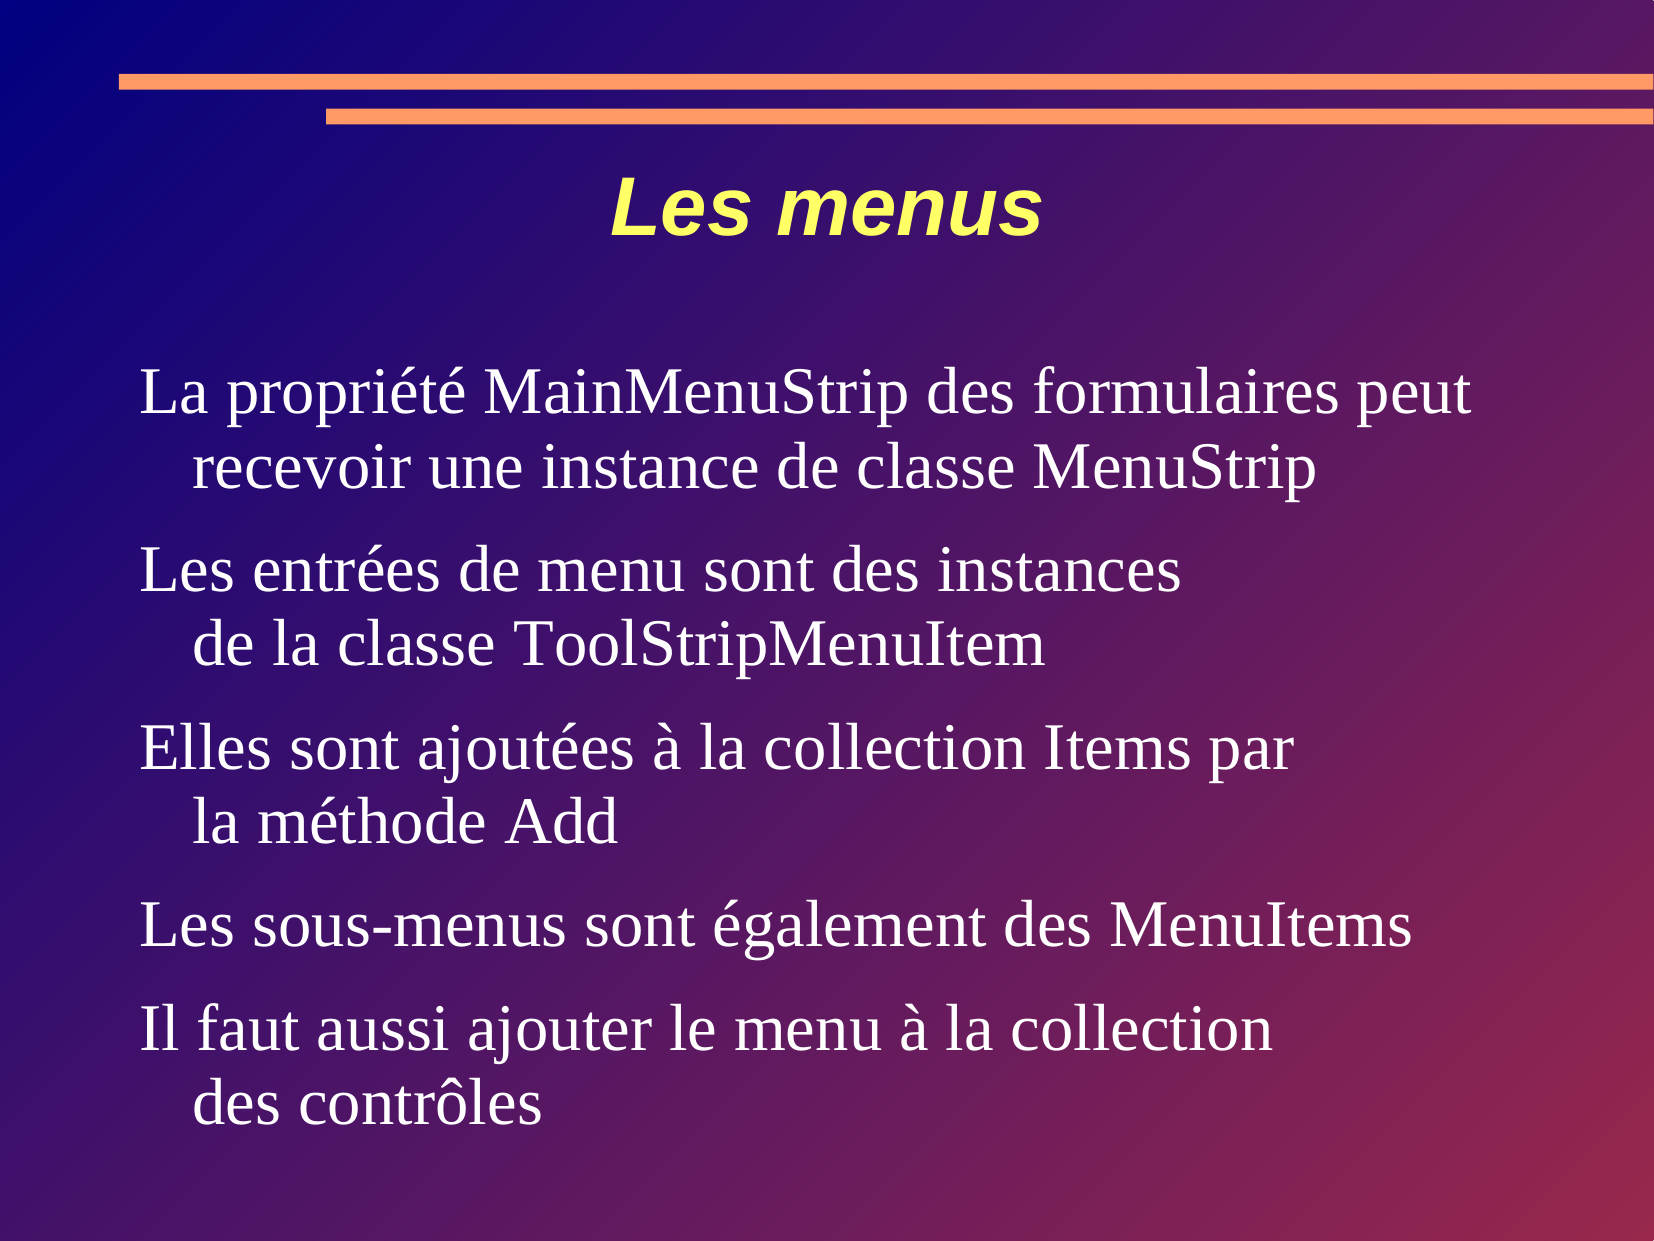

# Les menus
La propriété MainMenuStrip des formulaires peut recevoir une instance de classe MenuStrip
Les entrées de menu sont des instances
de la classe ToolStripMenuItem
Elles sont ajoutées à la collection Items par
la méthode Add
Les sous-menus sont également des MenuItems
Il faut aussi ajouter le menu à la collection
des contrôles